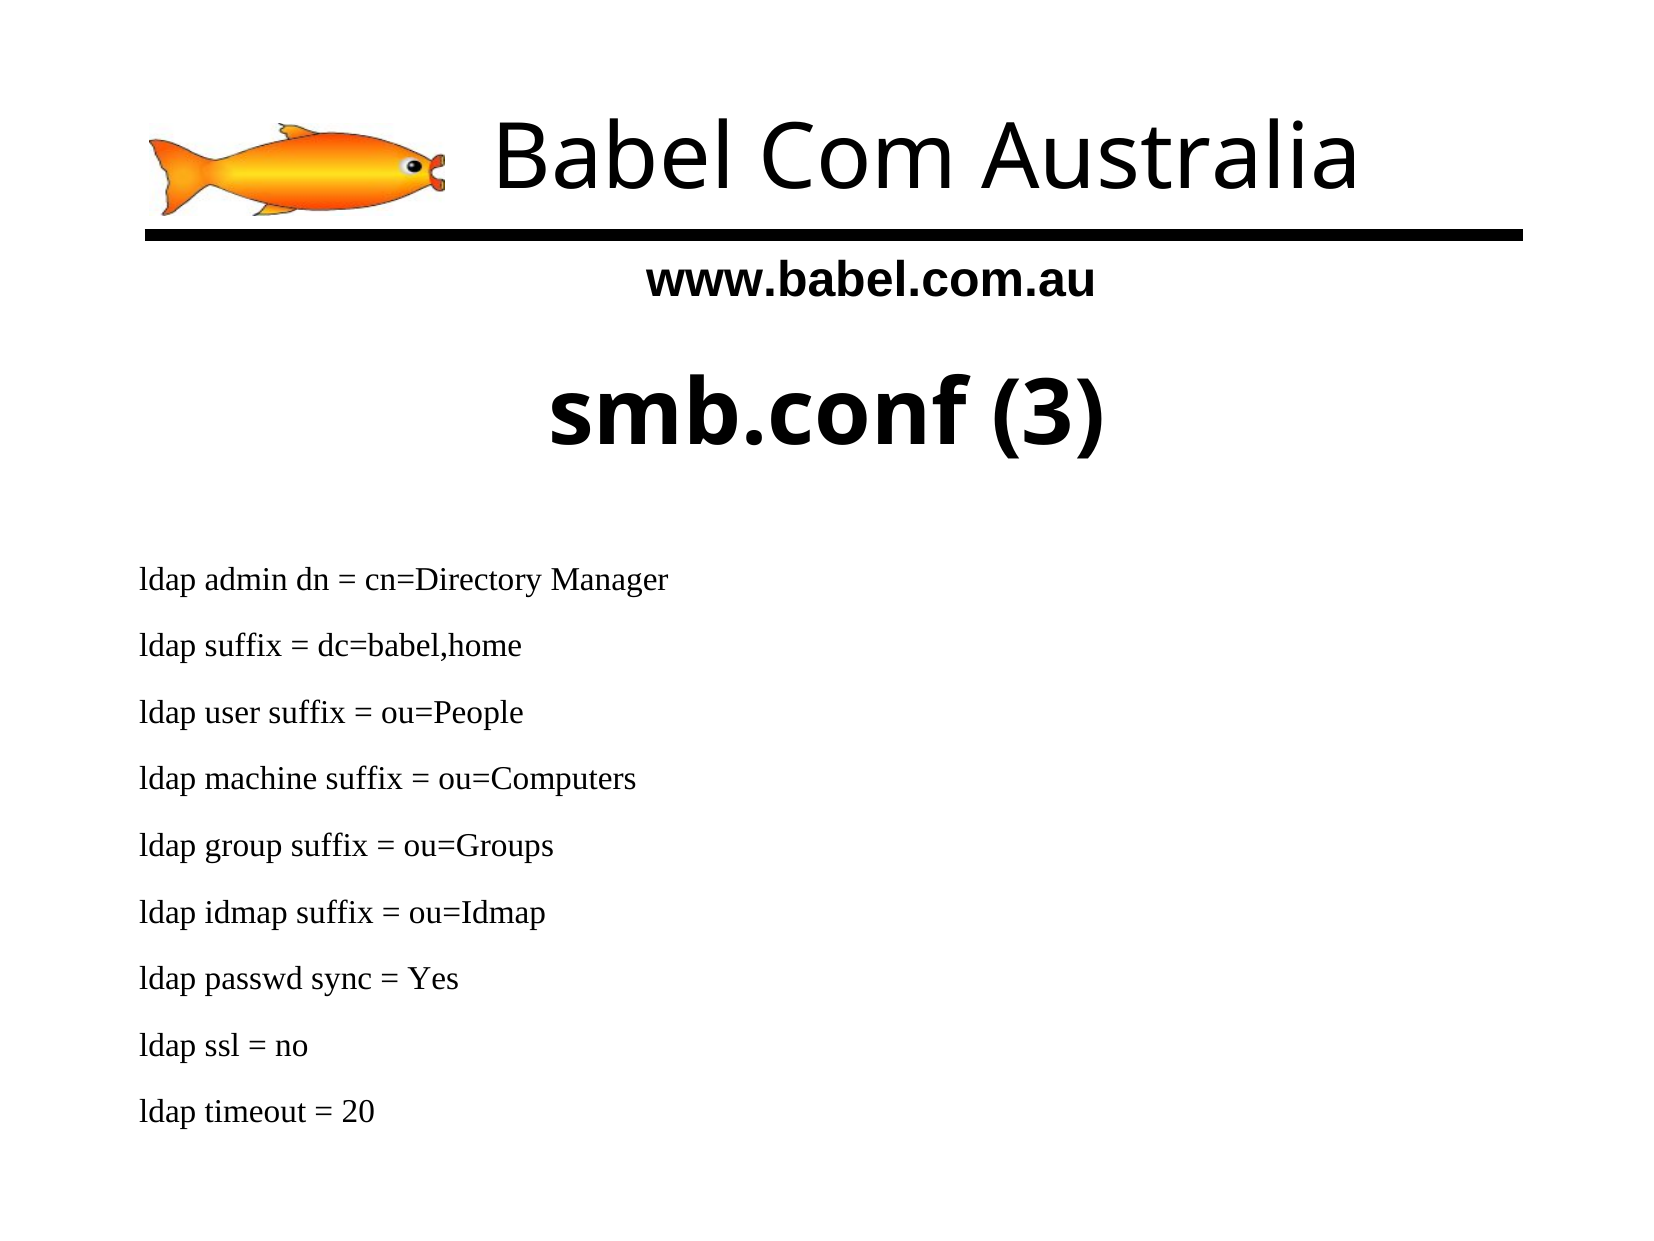

# smb.conf (3)
ldap admin dn = cn=Directory Manager
ldap suffix = dc=babel,home
ldap user suffix = ou=People
ldap machine suffix = ou=Computers
ldap group suffix = ou=Groups
ldap idmap suffix = ou=Idmap
ldap passwd sync = Yes
ldap ssl = no
ldap timeout = 20